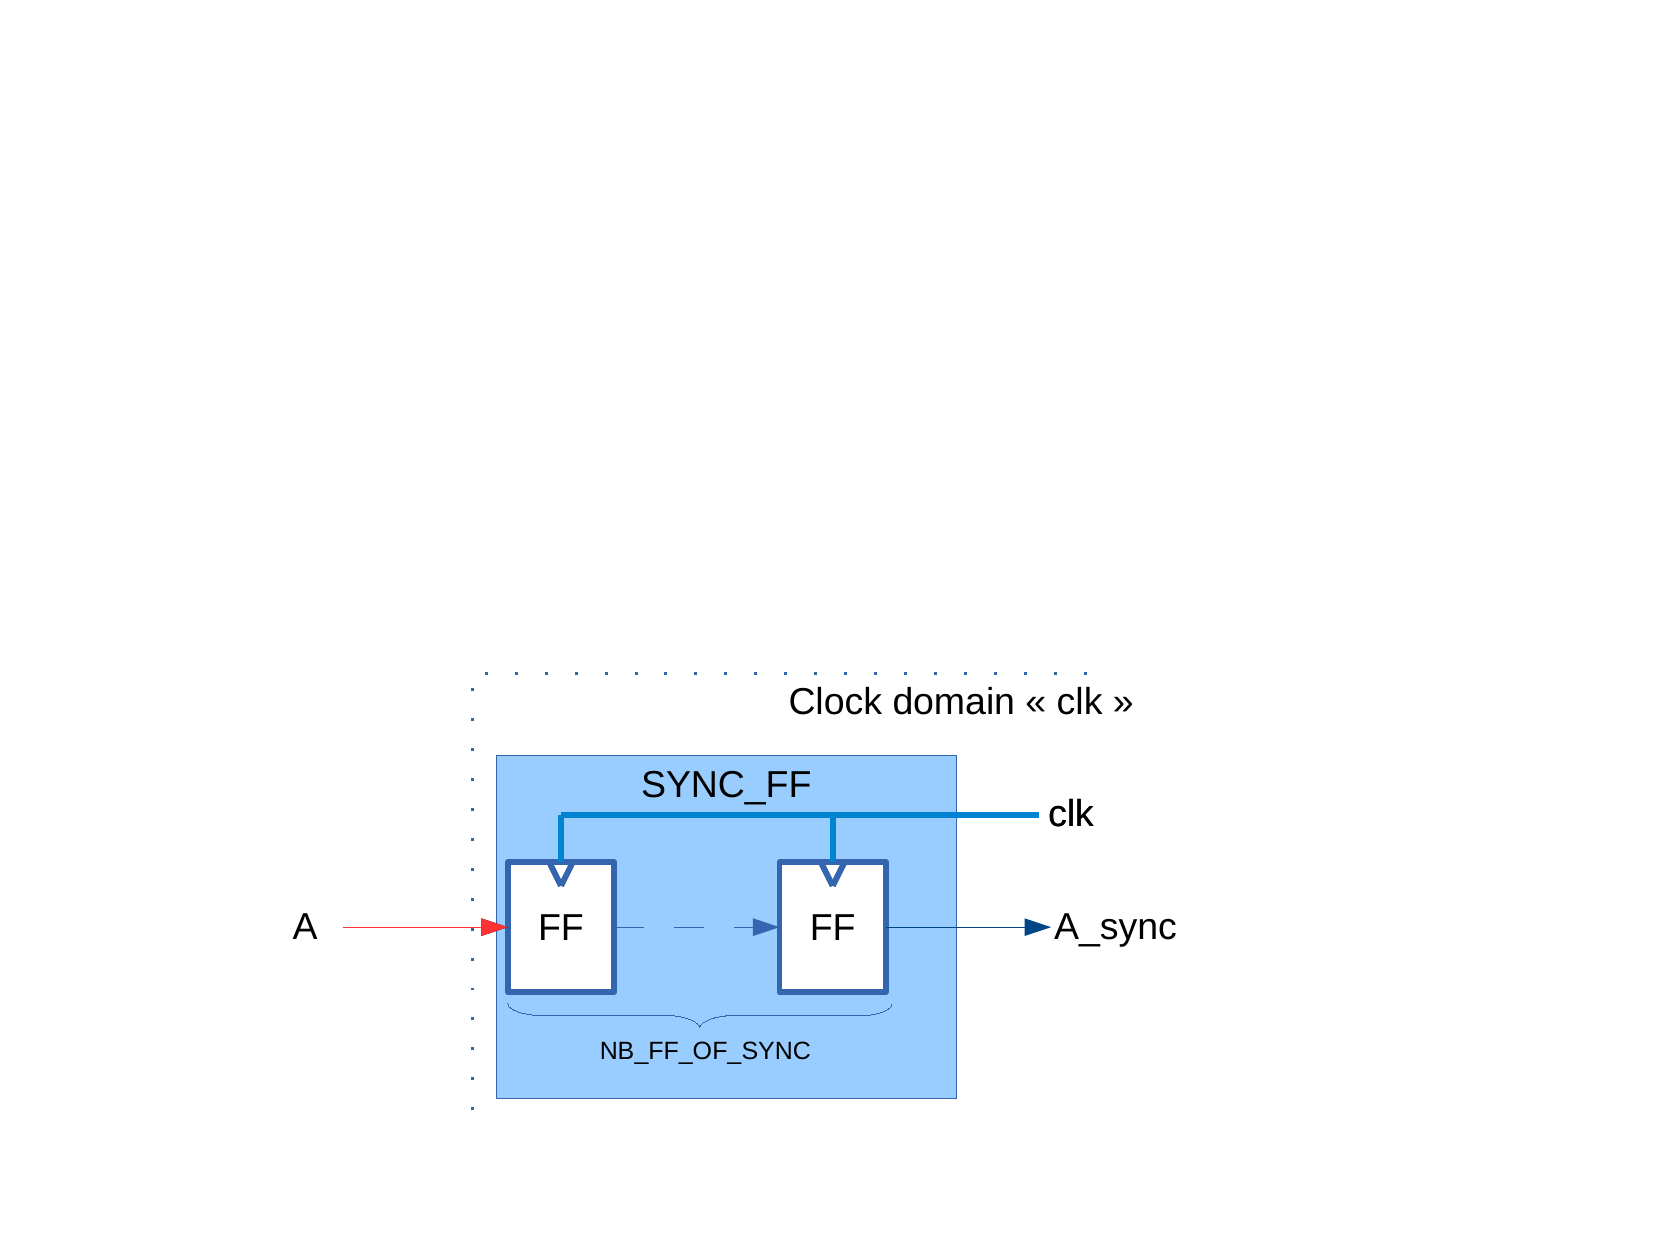

Clock domain « clk »
SYNC_FF
clk
clk
FF
FF
FF
A_sync
A
NB_FF_OF_SYNC